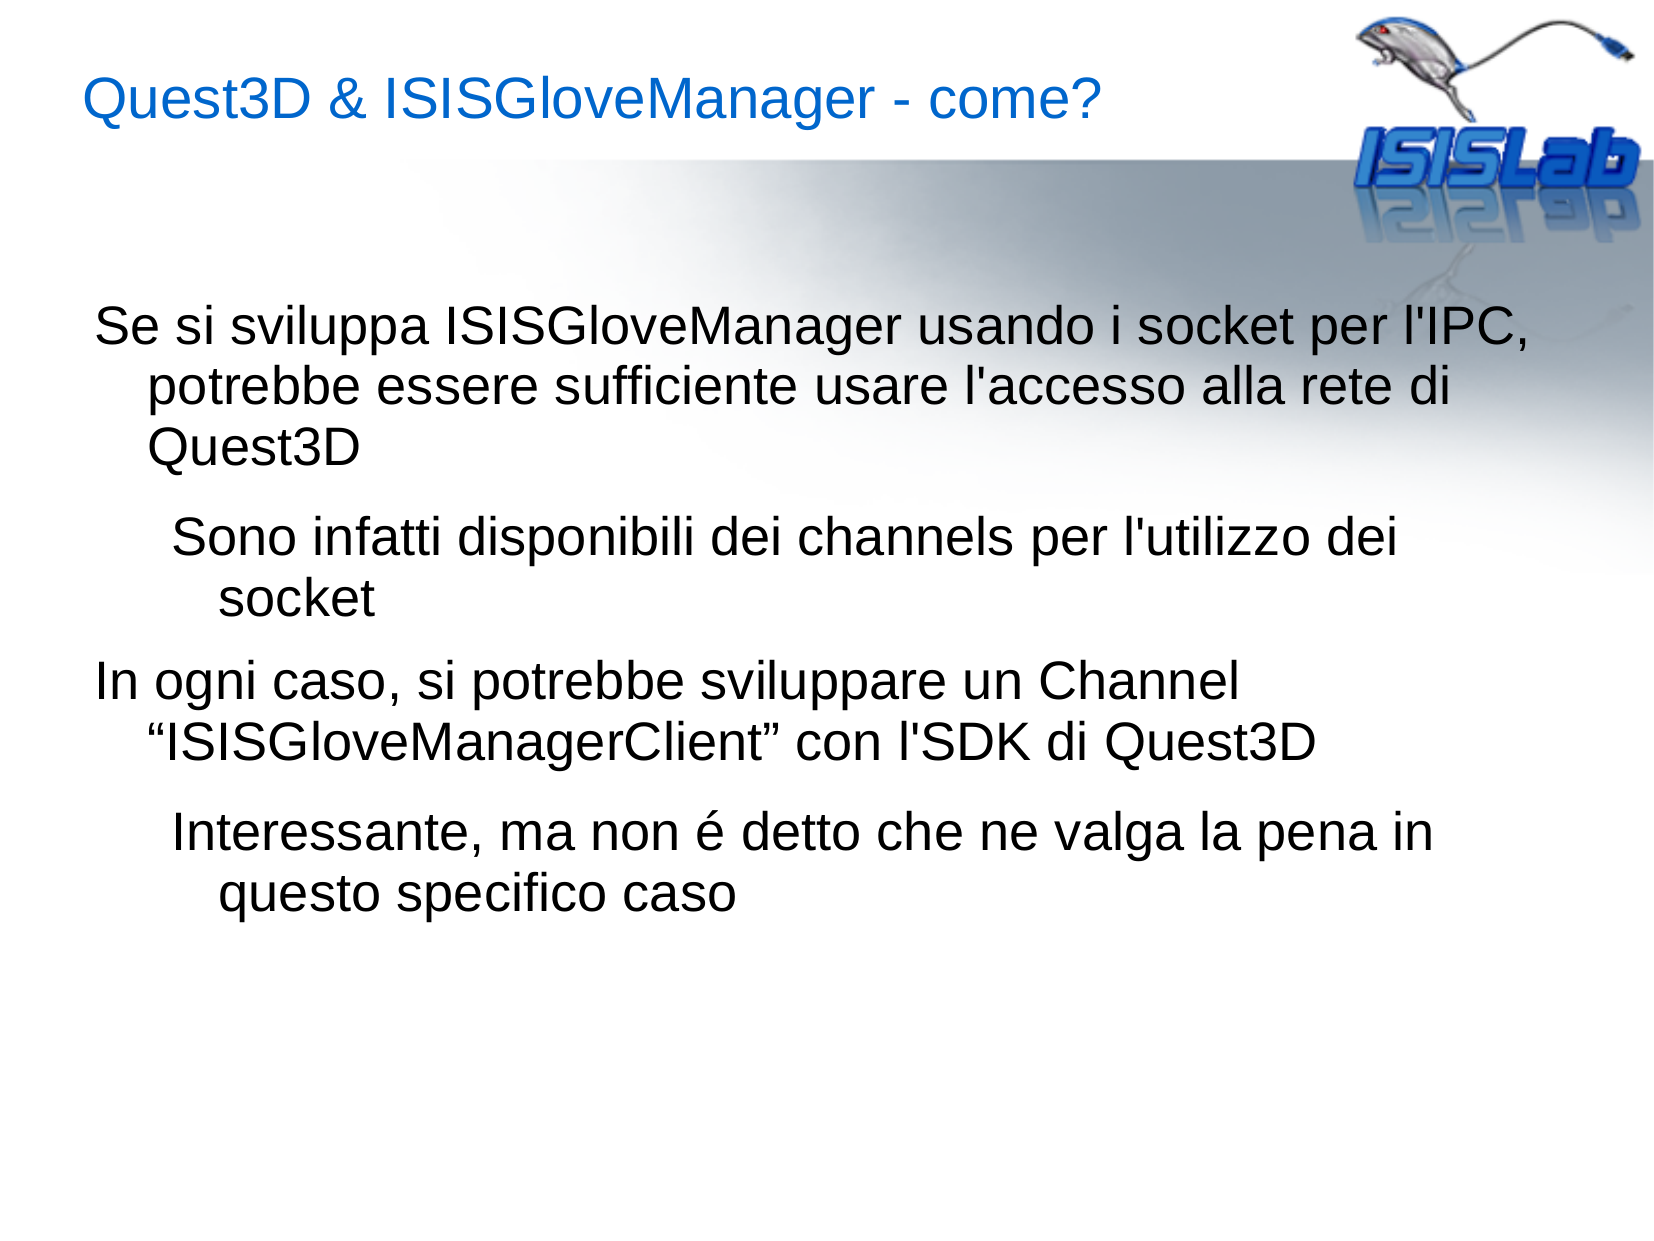

# Quest3D & ISISGloveManager - come?
Se si sviluppa ISISGloveManager usando i socket per l'IPC, potrebbe essere sufficiente usare l'accesso alla rete di Quest3D
Sono infatti disponibili dei channels per l'utilizzo dei socket
In ogni caso, si potrebbe sviluppare un Channel “ISISGloveManagerClient” con l'SDK di Quest3D
Interessante, ma non é detto che ne valga la pena in questo specifico caso